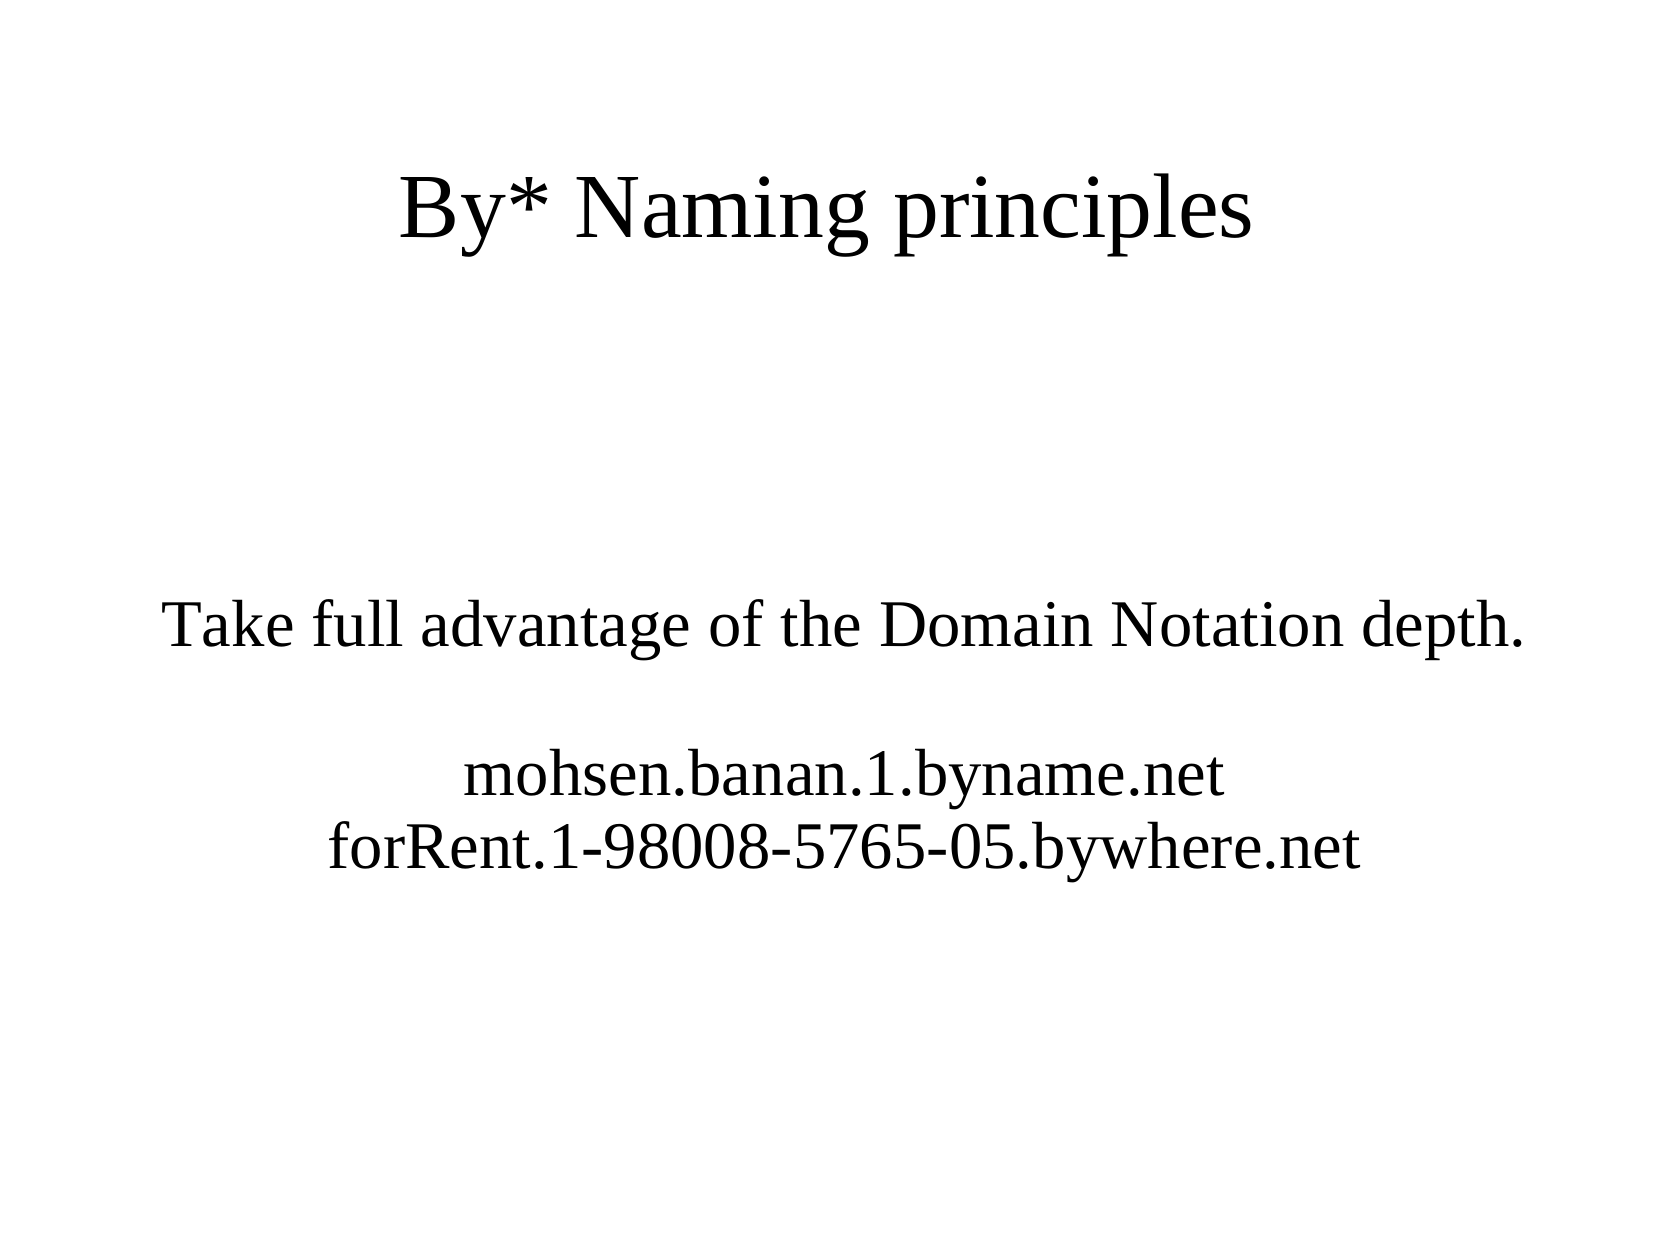

# By* Naming principles
Take full advantage of the Domain Notation depth.
mohsen.banan.1.byname.net
forRent.1-98008-5765-05.bywhere.net